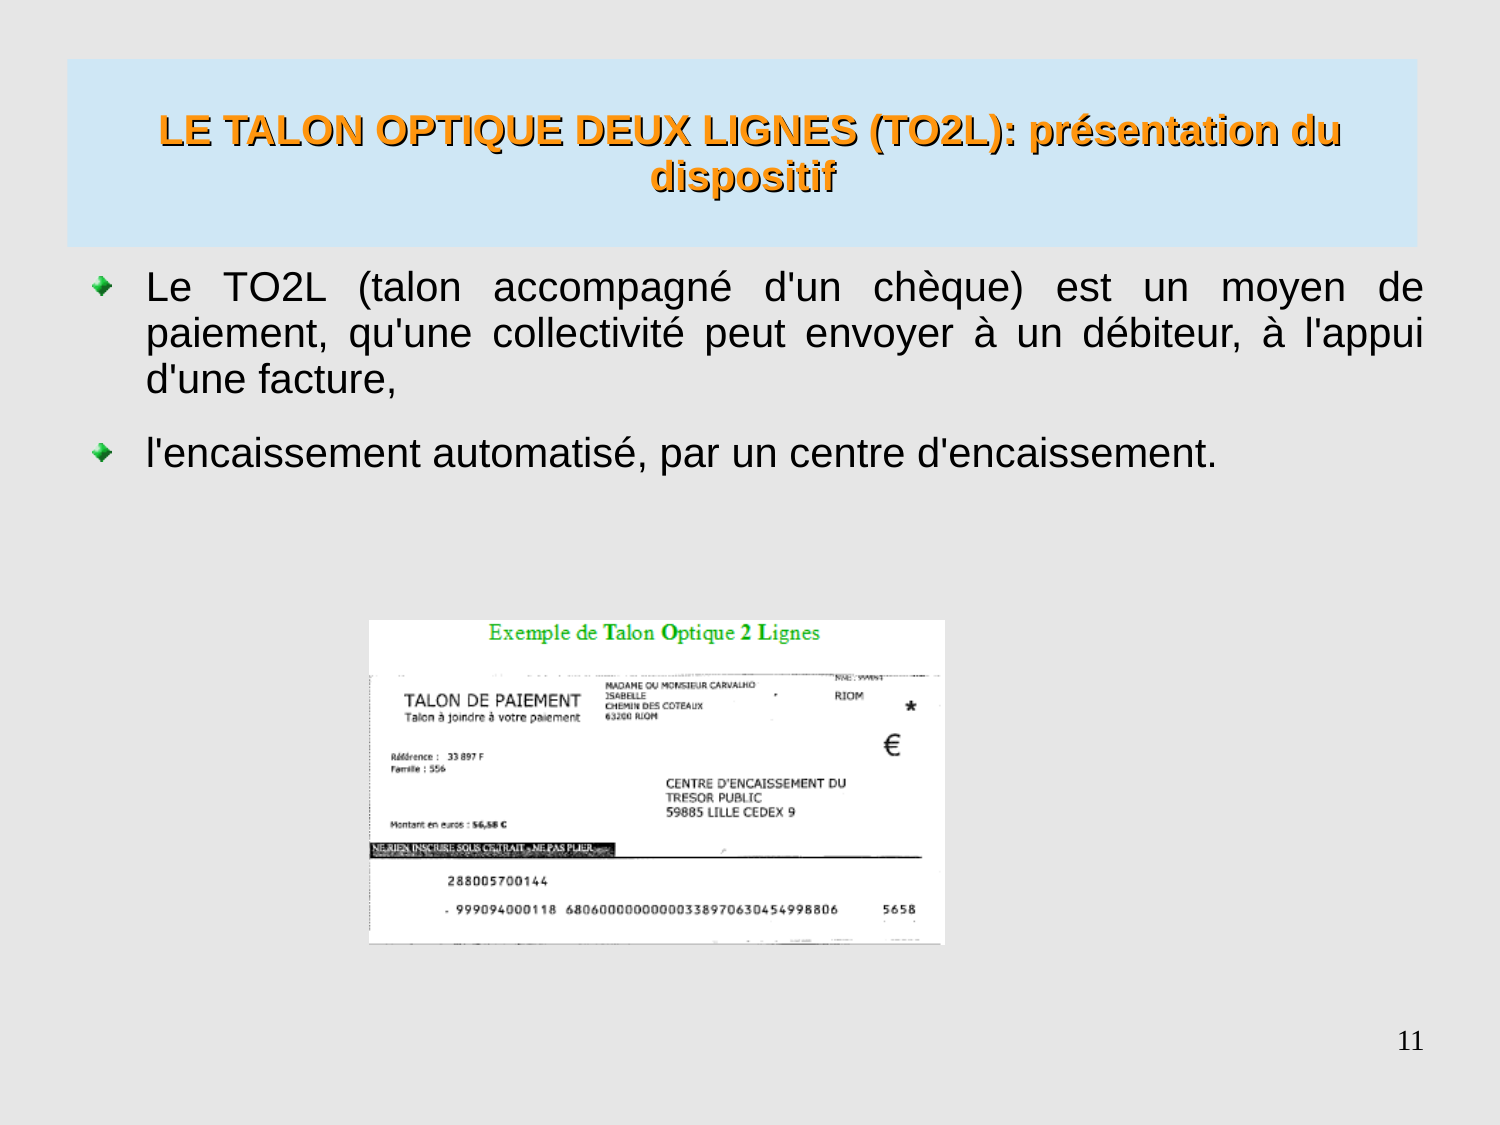

#
LE TALON OPTIQUE DEUX LIGNES (TO2L): présentation du dispositif
Le TO2L (talon accompagné d'un chèque) est un moyen de paiement, qu'une collectivité peut envoyer à un débiteur, à l'appui d'une facture,
l'encaissement automatisé, par un centre d'encaissement.
11